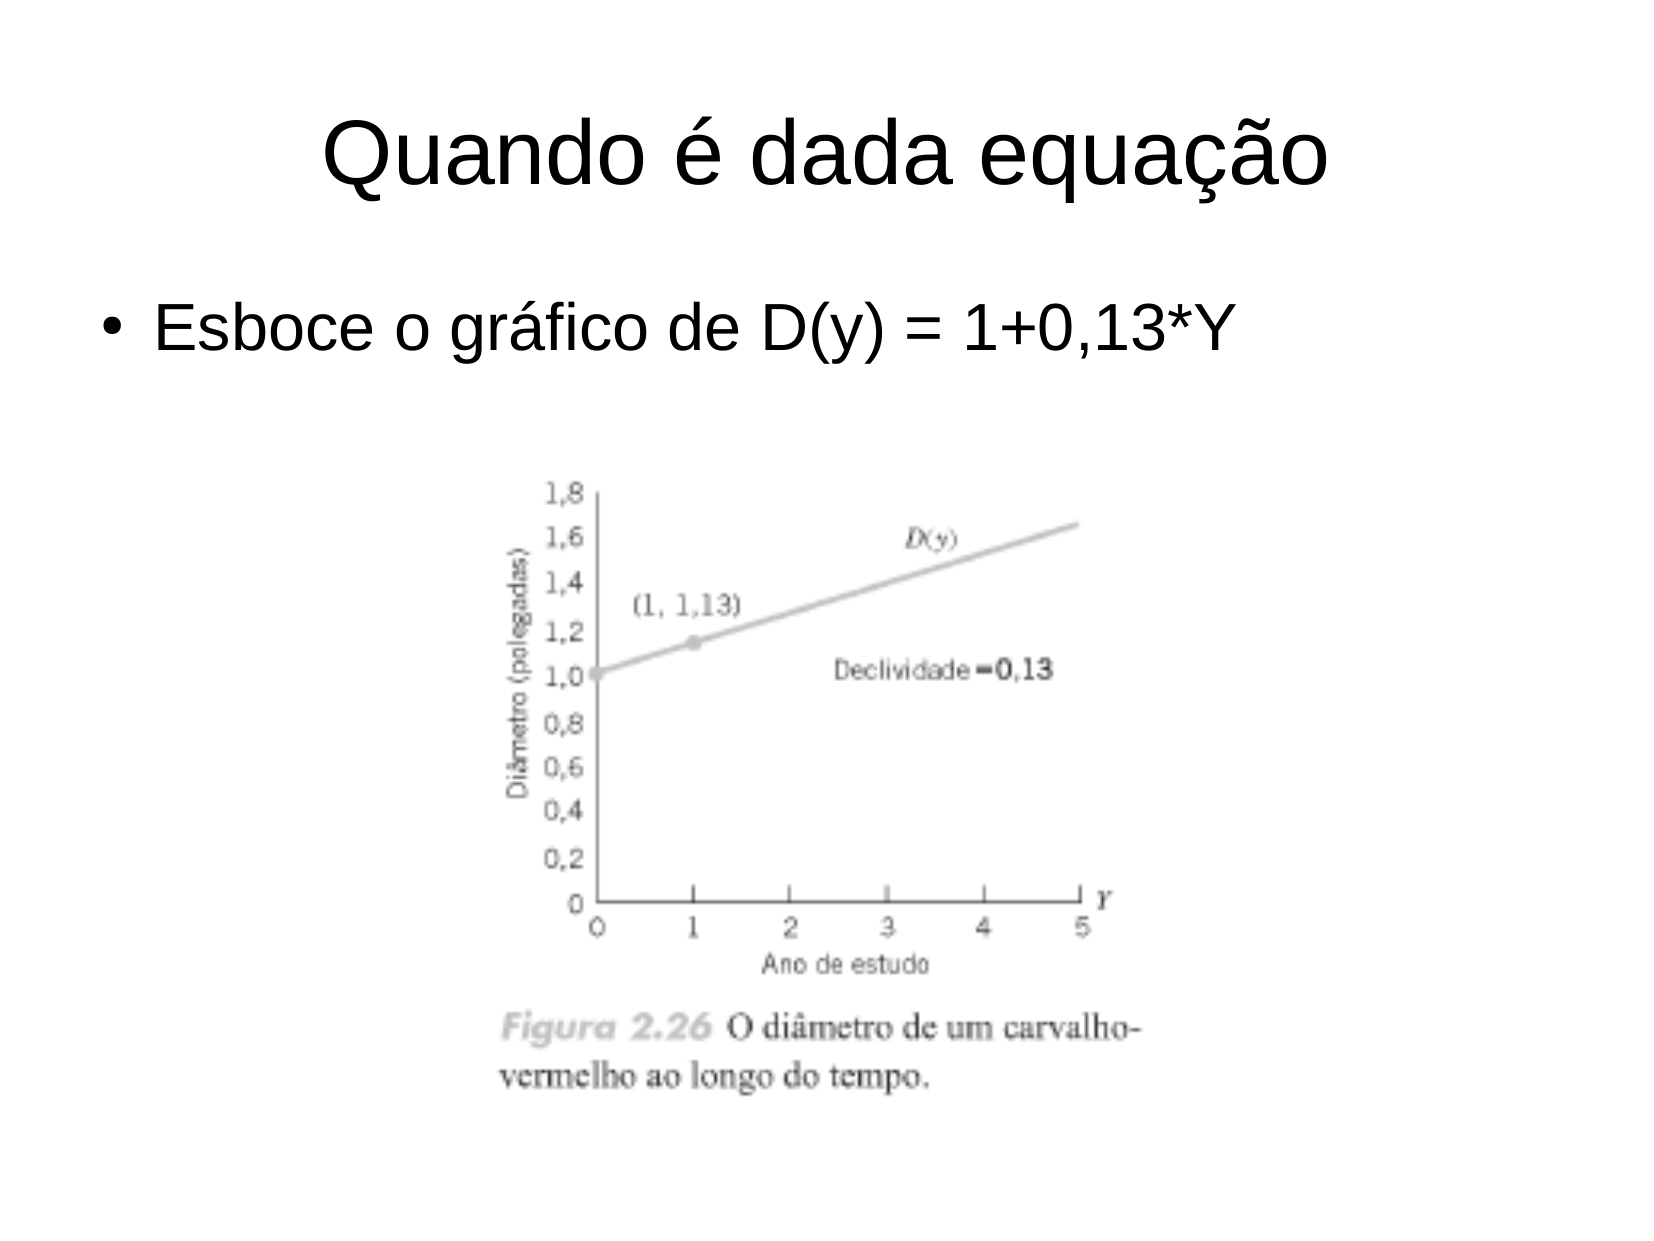

# Quando é dada equação
Esboce o gráfico de D(y) = 1+0,13*Y